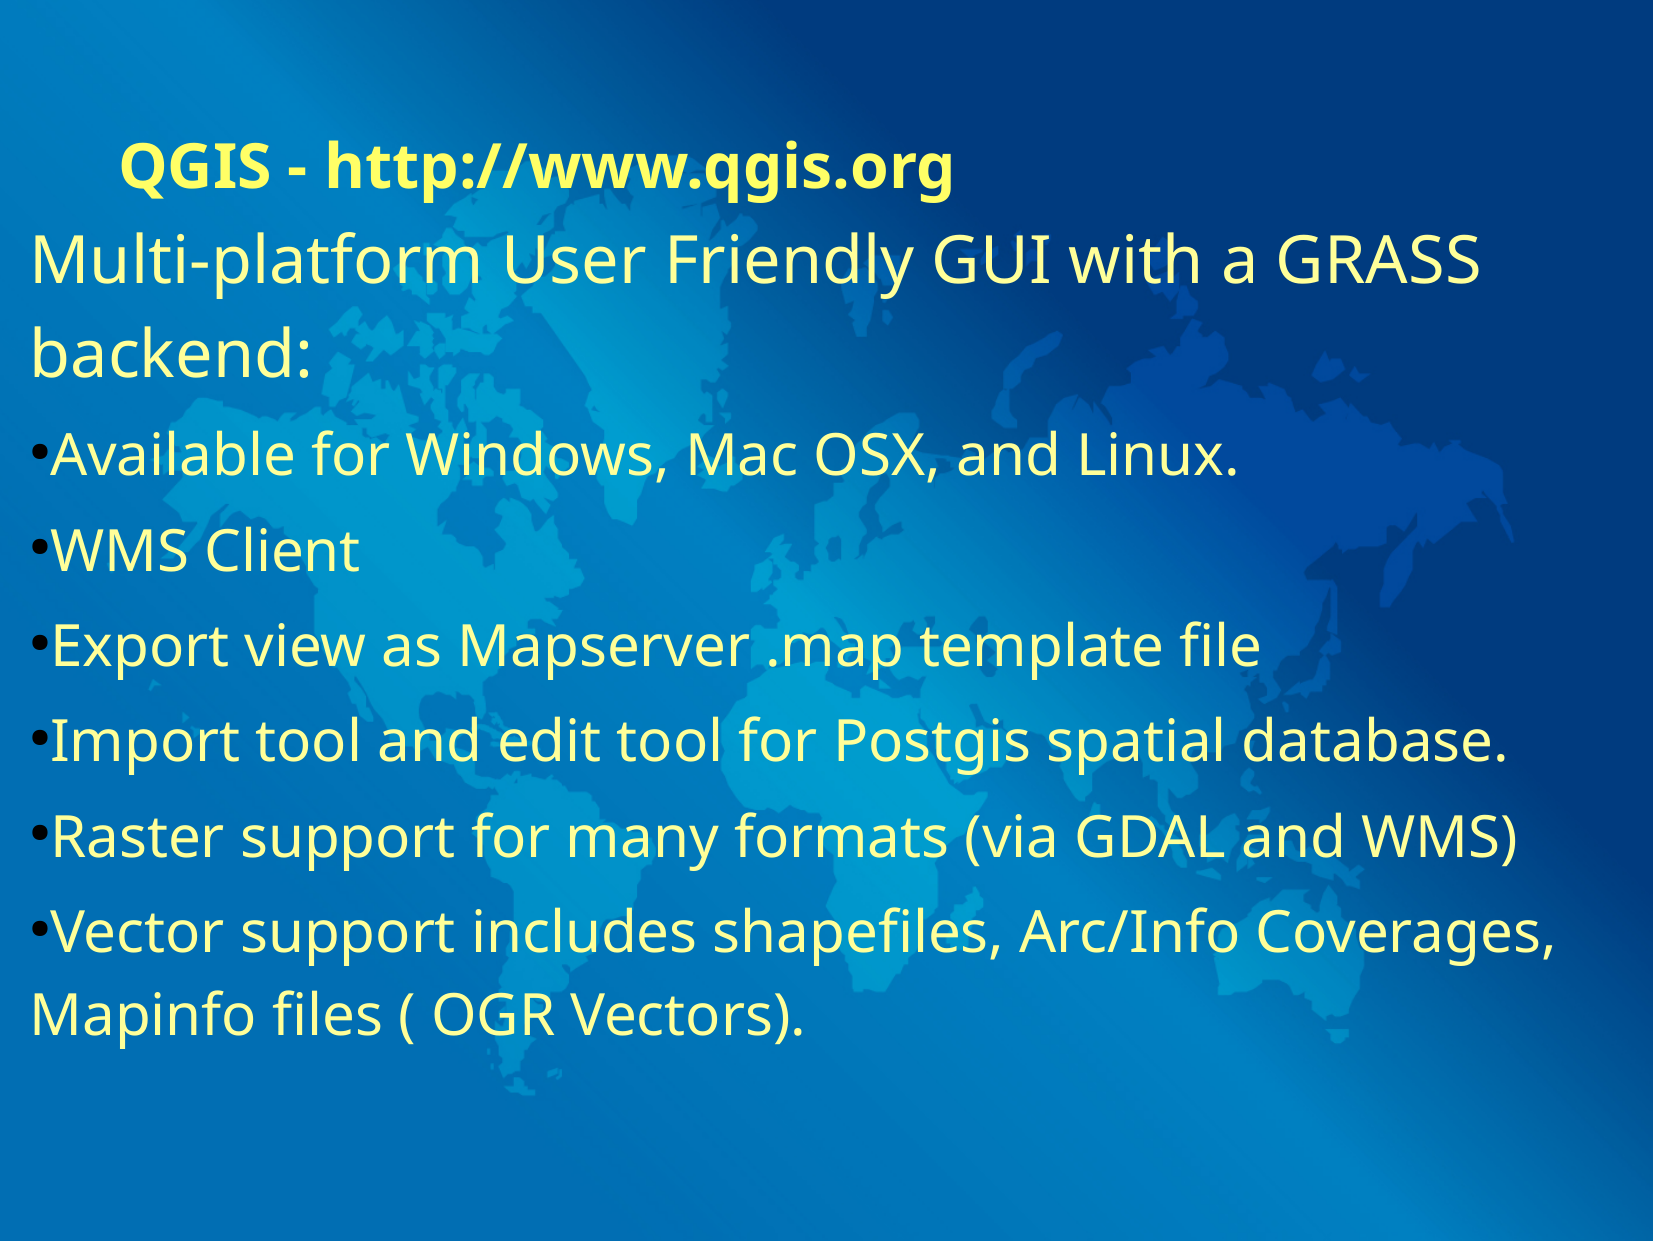

# QGIS - http://www.qgis.org
Multi-platform User Friendly GUI with a GRASS backend:
Available for Windows, Mac OSX, and Linux.
WMS Client
Export view as Mapserver .map template file
Import tool and edit tool for Postgis spatial database.
Raster support for many formats (via GDAL and WMS)
Vector support includes shapefiles, Arc/Info Coverages, Mapinfo files ( OGR Vectors).